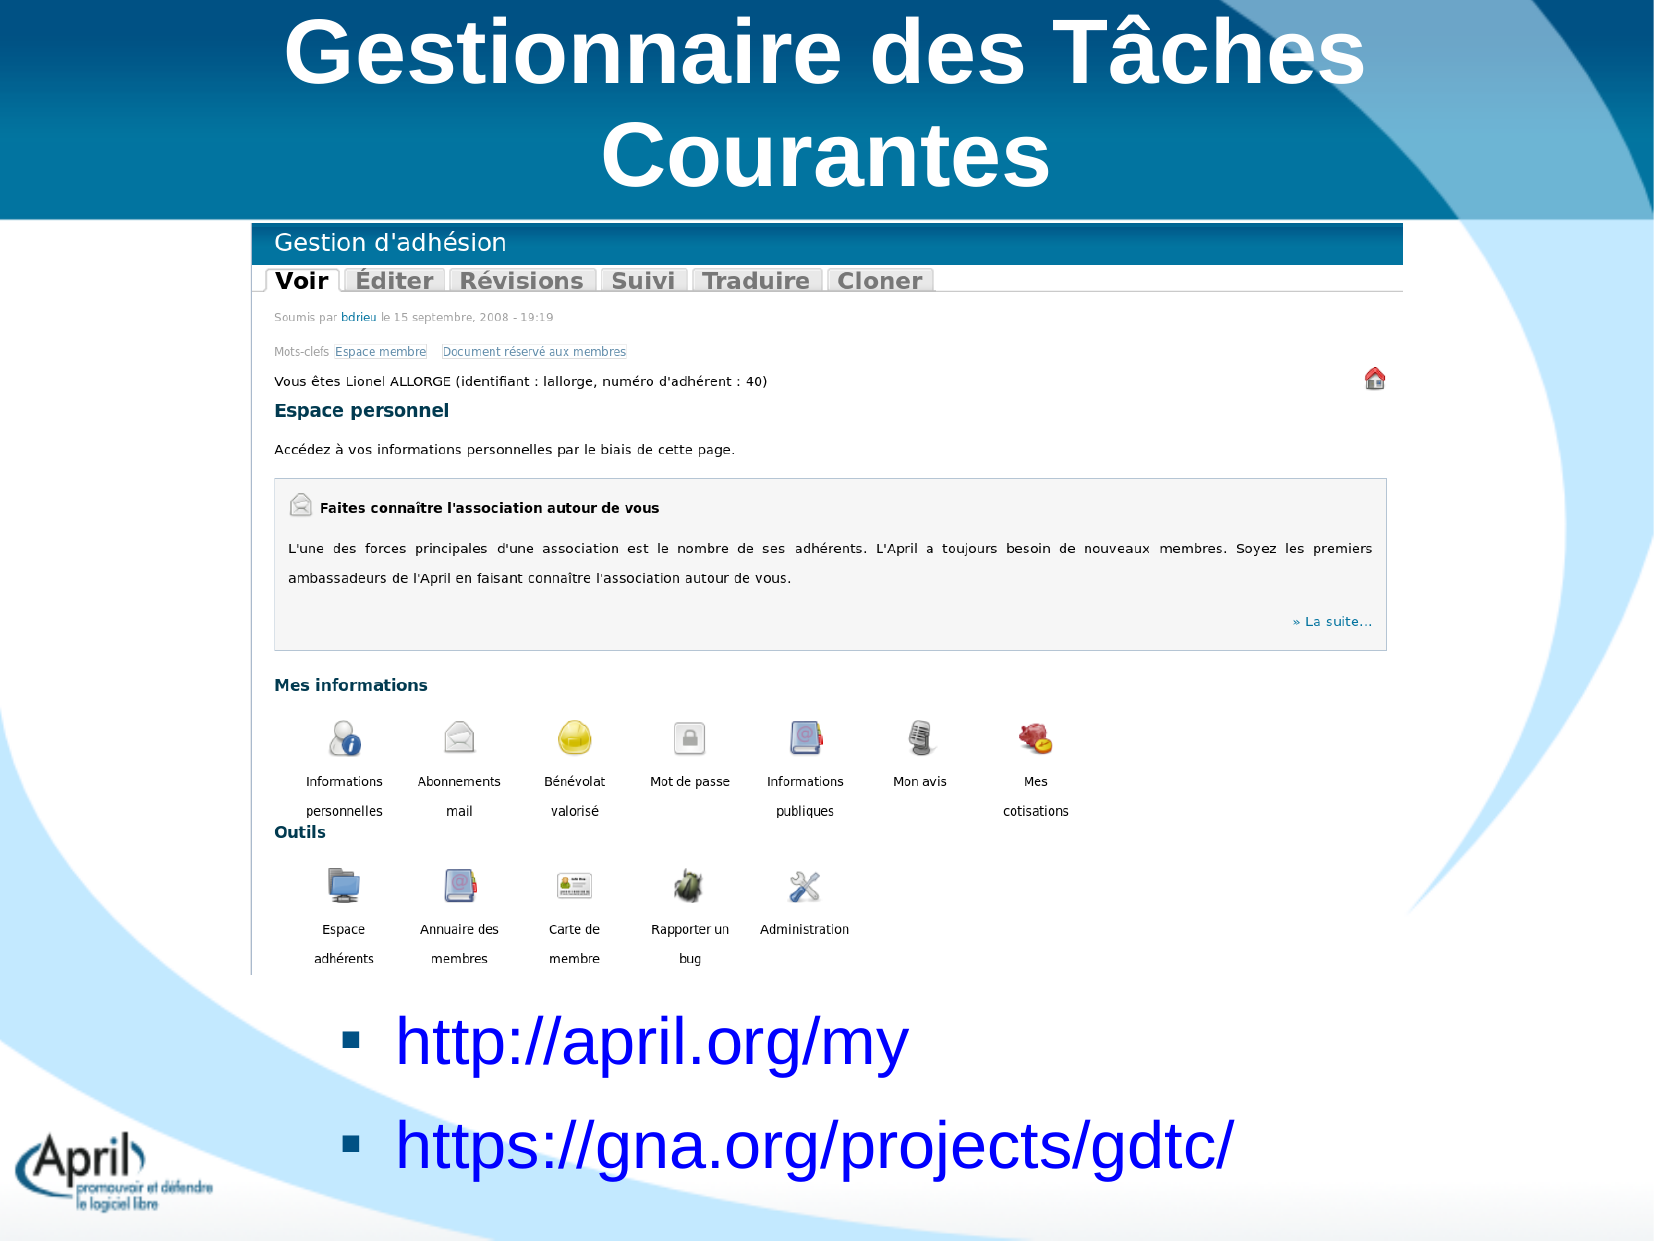

# Gestionnaire des Tâches Courantes
http://april.org/my
https://gna.org/projects/gdtc/